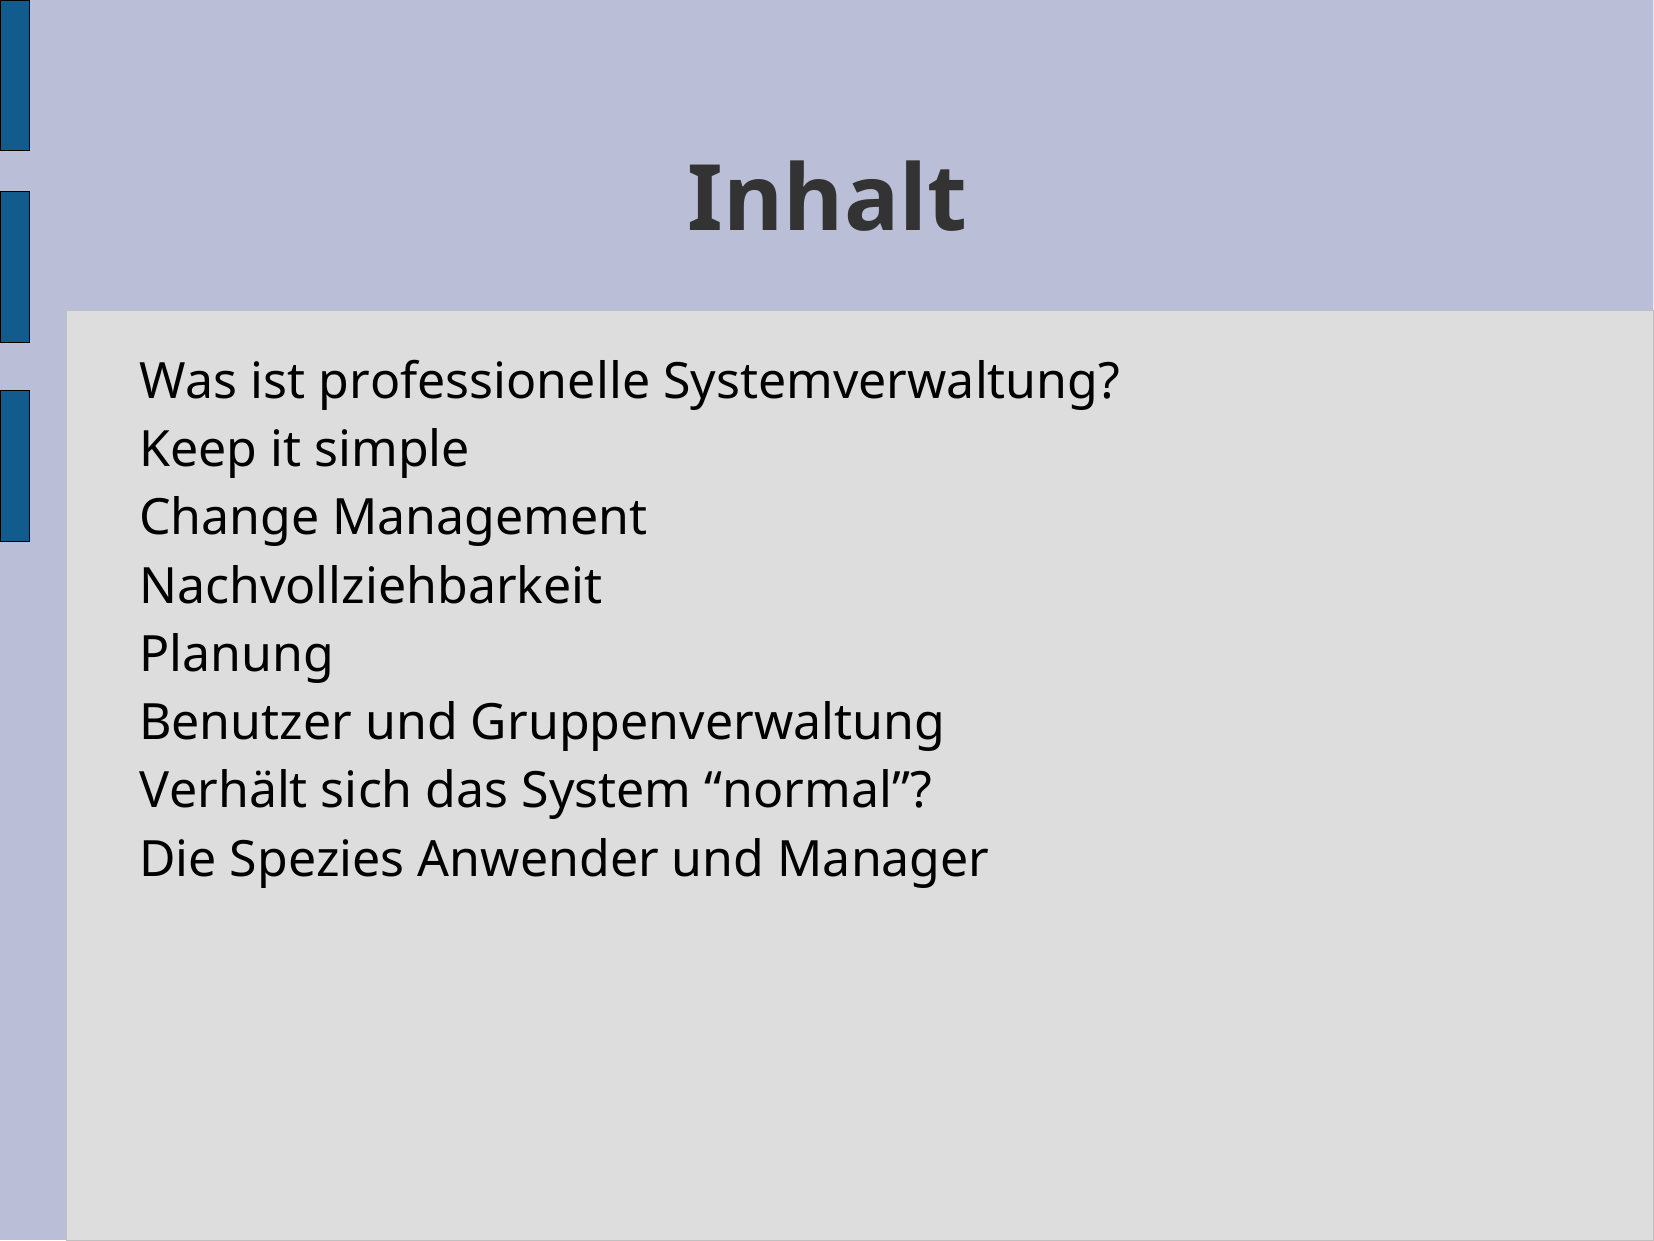

# Inhalt
Was ist professionelle Systemverwaltung?
Keep it simple
Change Management
Nachvollziehbarkeit
Planung
Benutzer und Gruppenverwaltung
Verhält sich das System “normal”?
Die Spezies Anwender und Manager